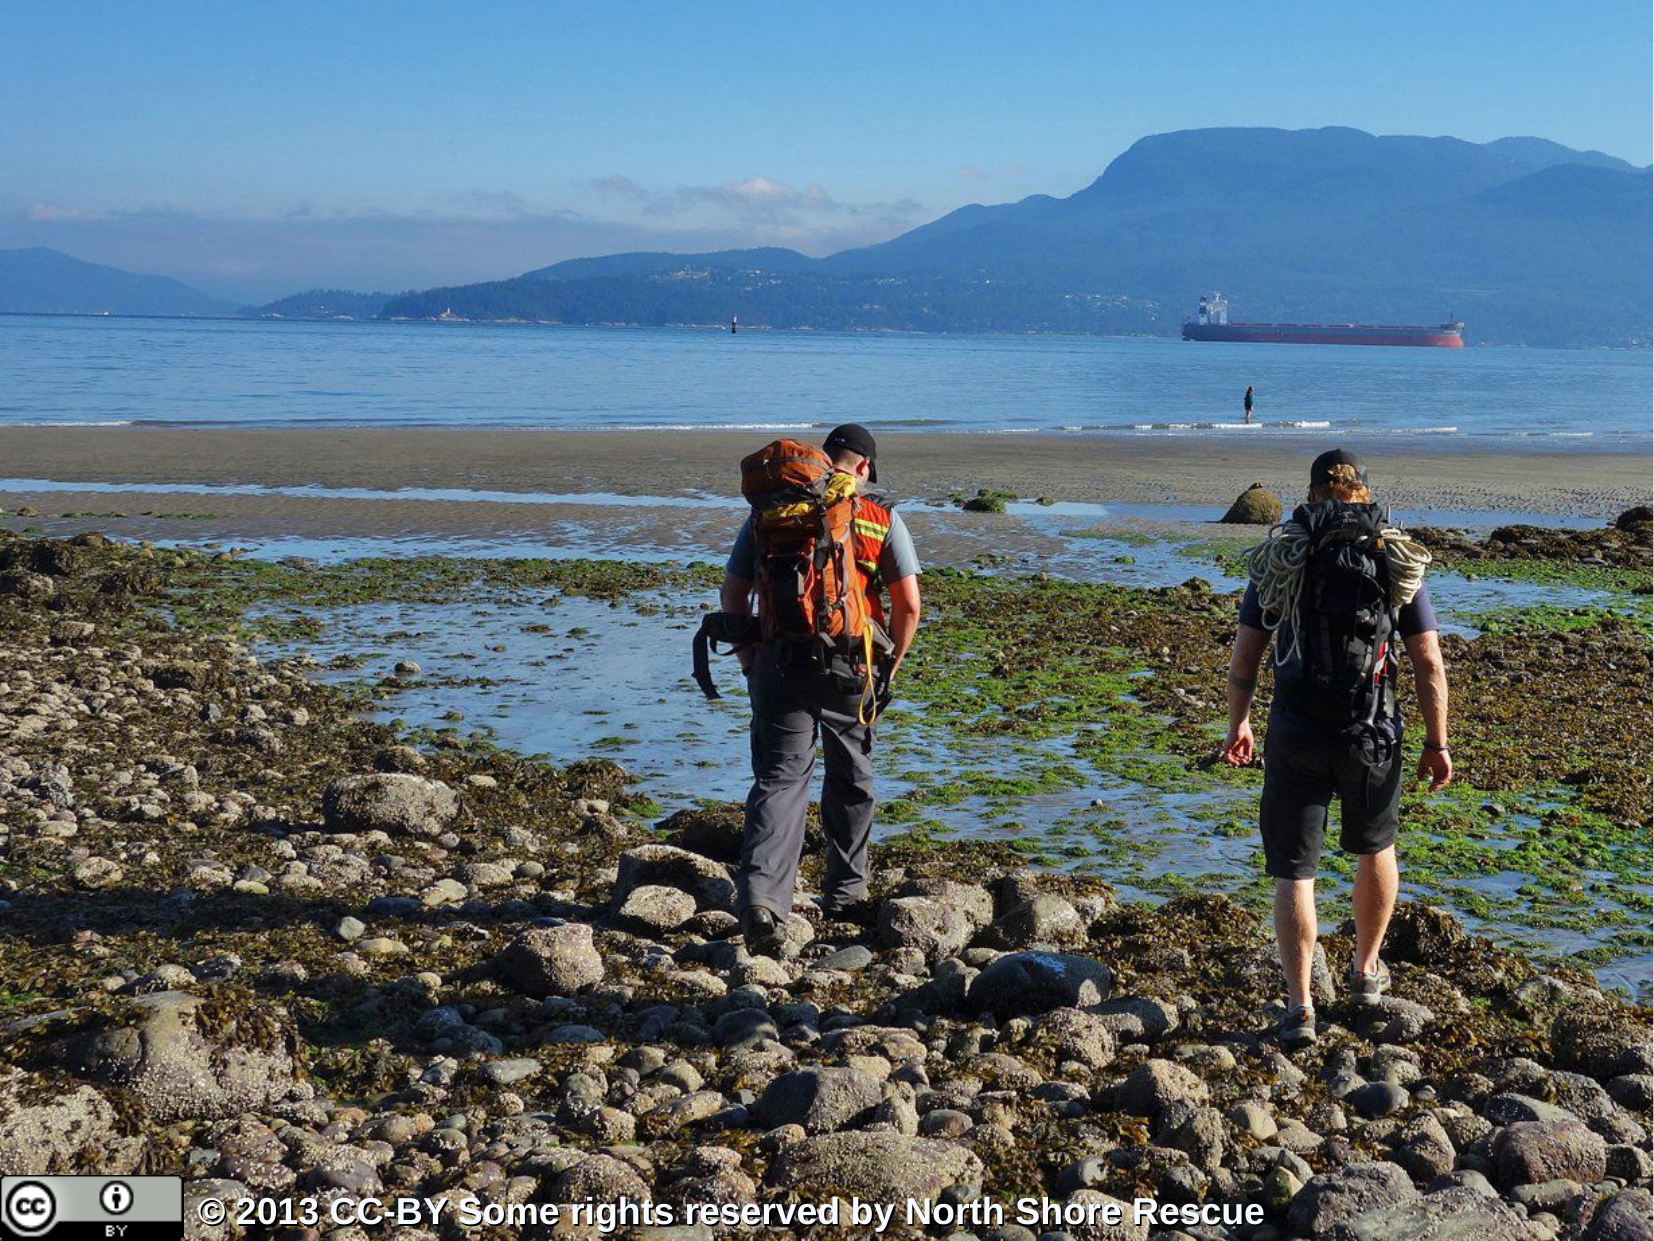

© 2013 CC-BY Some rights reserved by North Shore Rescue